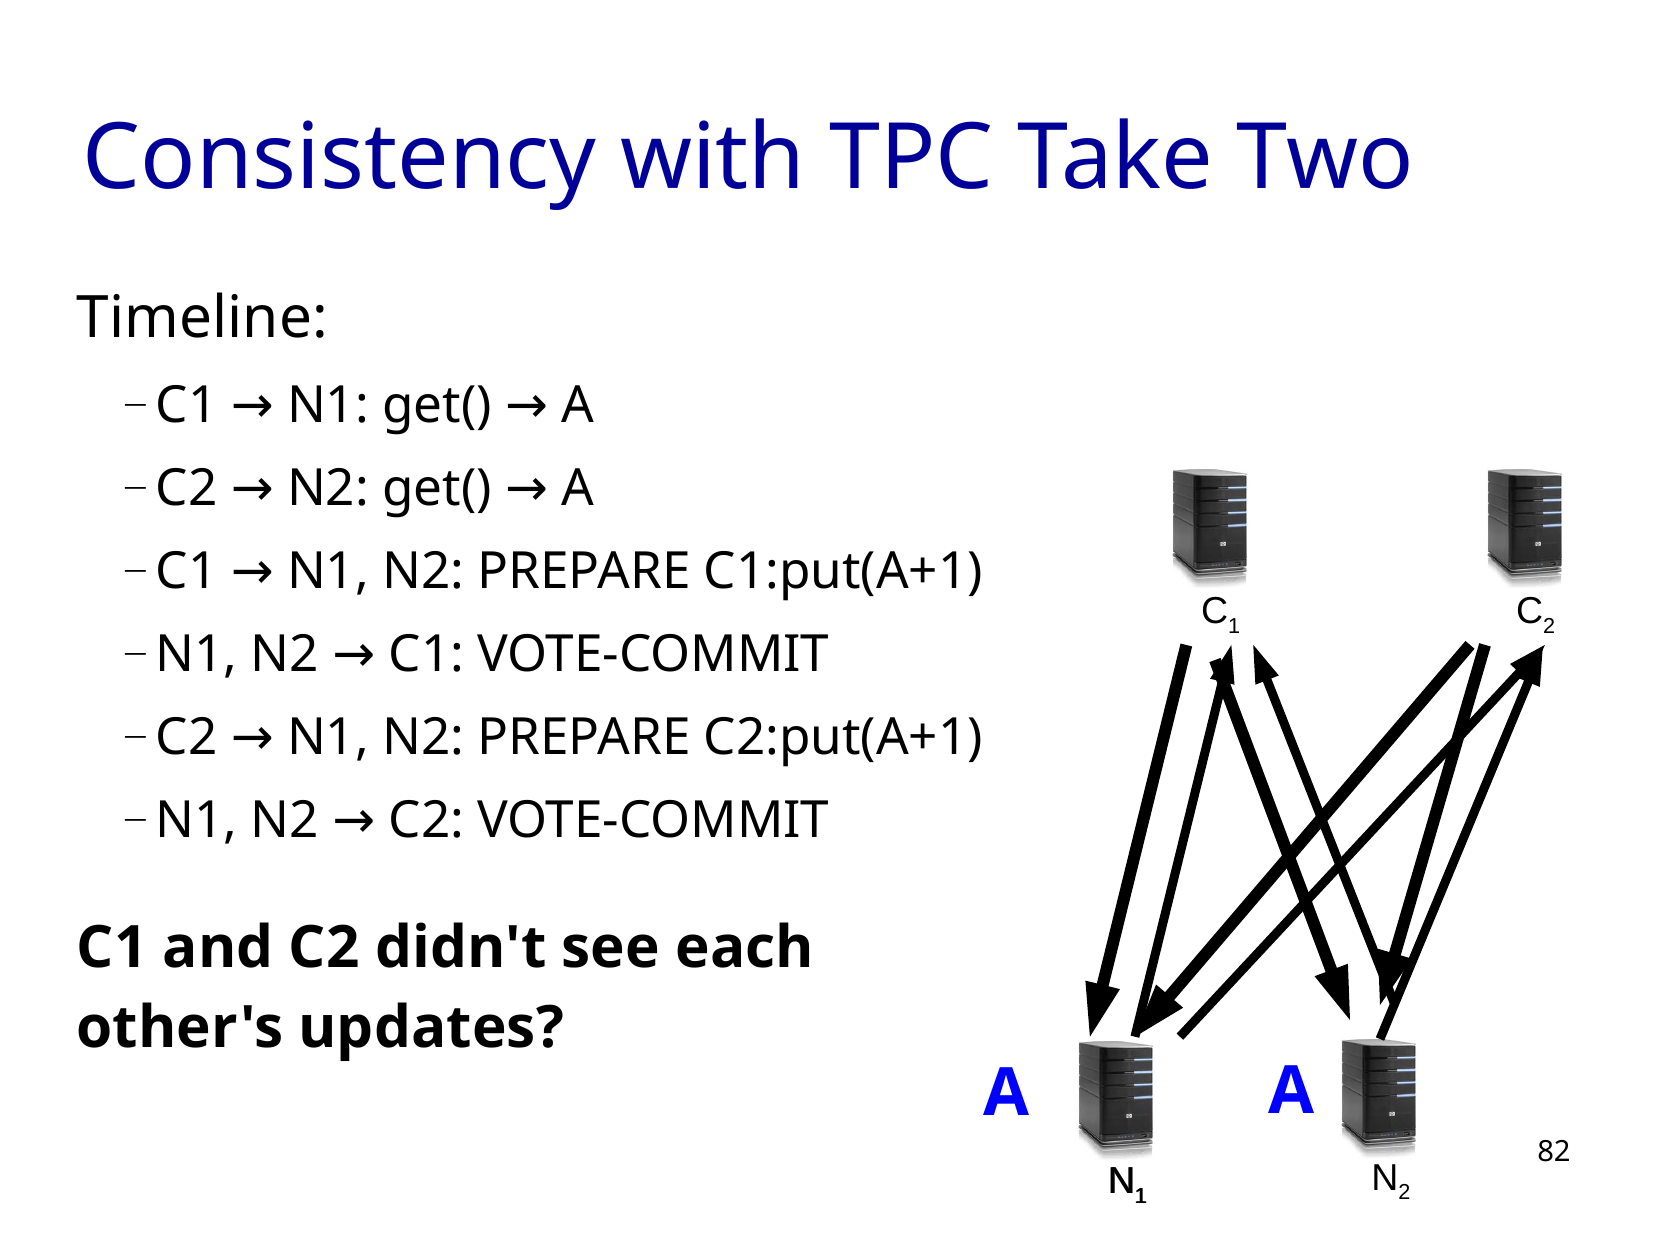

# Consistency with TPC Take Two
Timeline:
C1 → N1: get() → A
C2 → N2: get() → A
C1 → N1, N2: PREPARE C1:put(A+1)
N1, N2 → C1: VOTE-COMMIT
C2 → N1, N2: PREPARE C2:put(A+1)
N1, N2 → C2: VOTE-COMMIT
C1 and C2 didn't see each other's updates?
C1
C2
A
A
82
N2
N1
N1